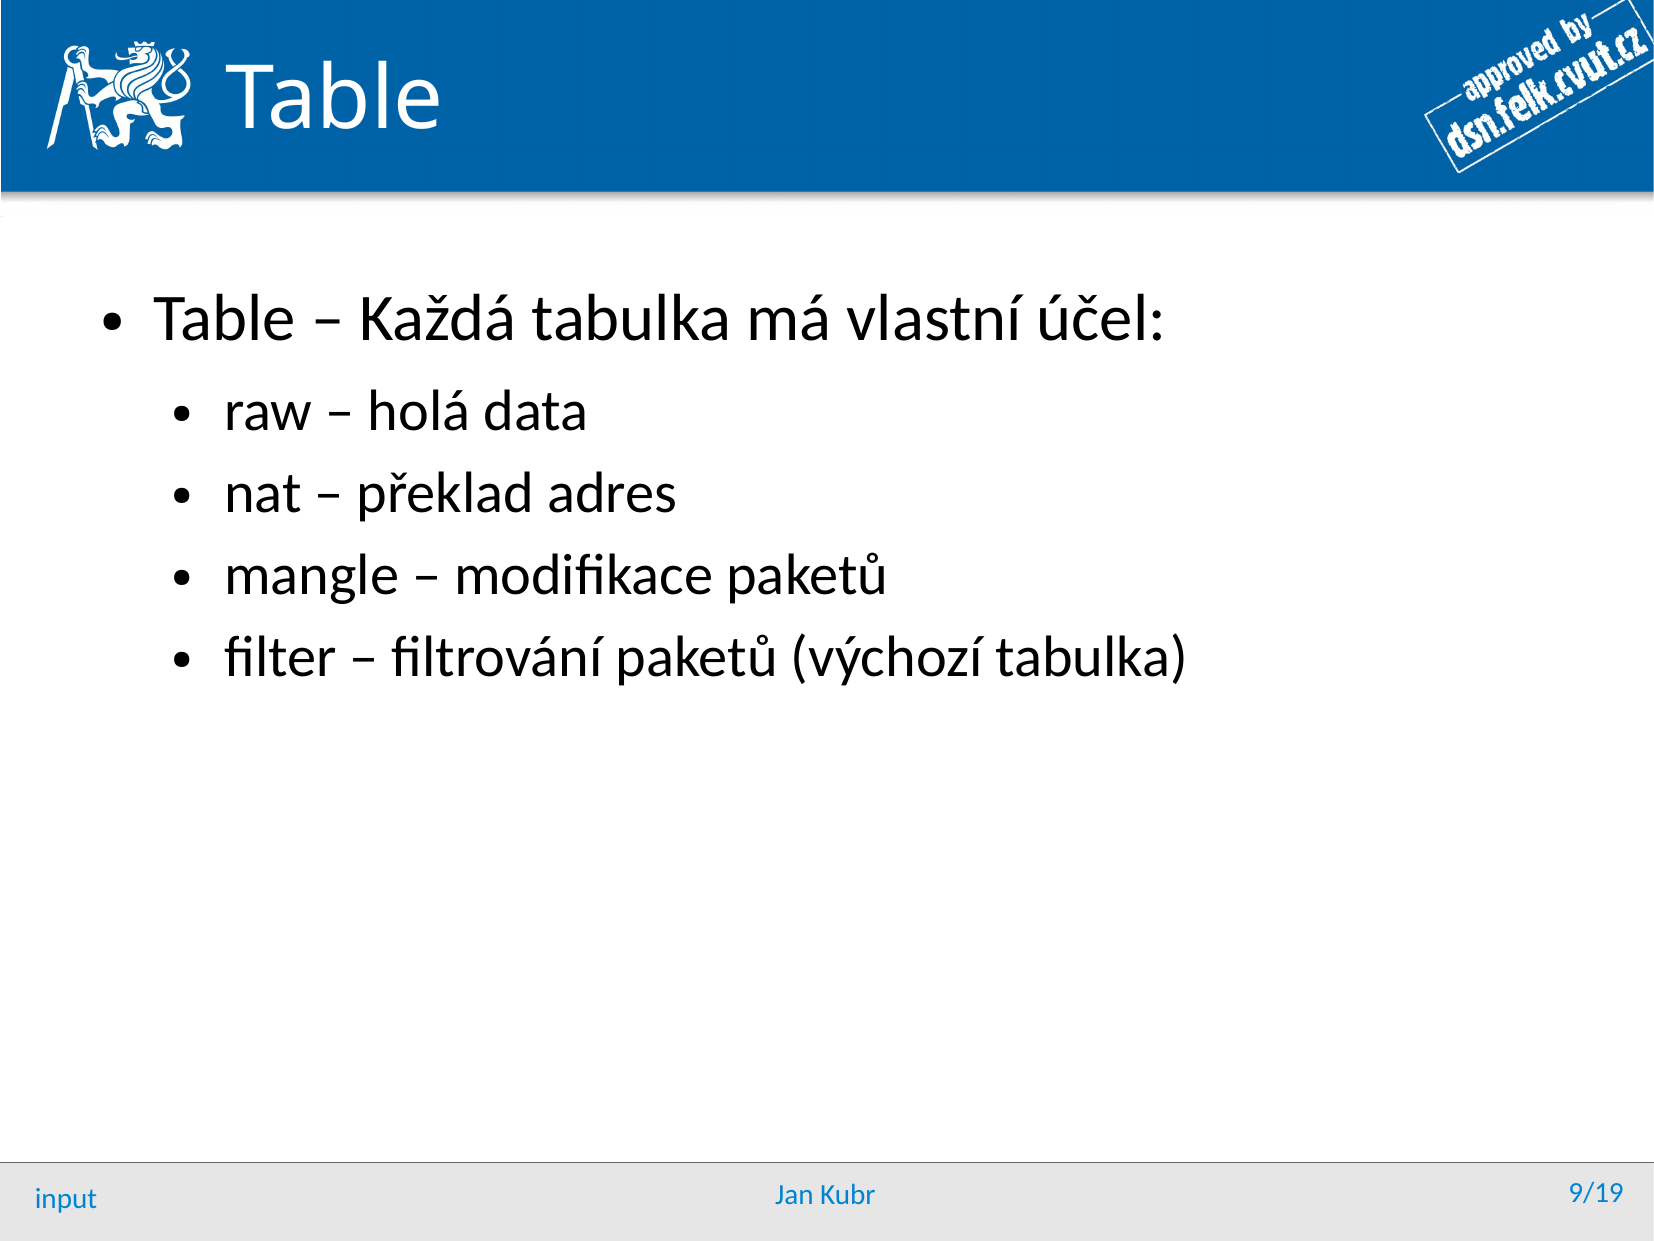

# Table
Table – Každá tabulka má vlastní účel:
raw – holá data
nat – překlad adres
mangle – modifikace paketů
filter – filtrování paketů (výchozí tabulka)
9
Jan Kubr
02/2006